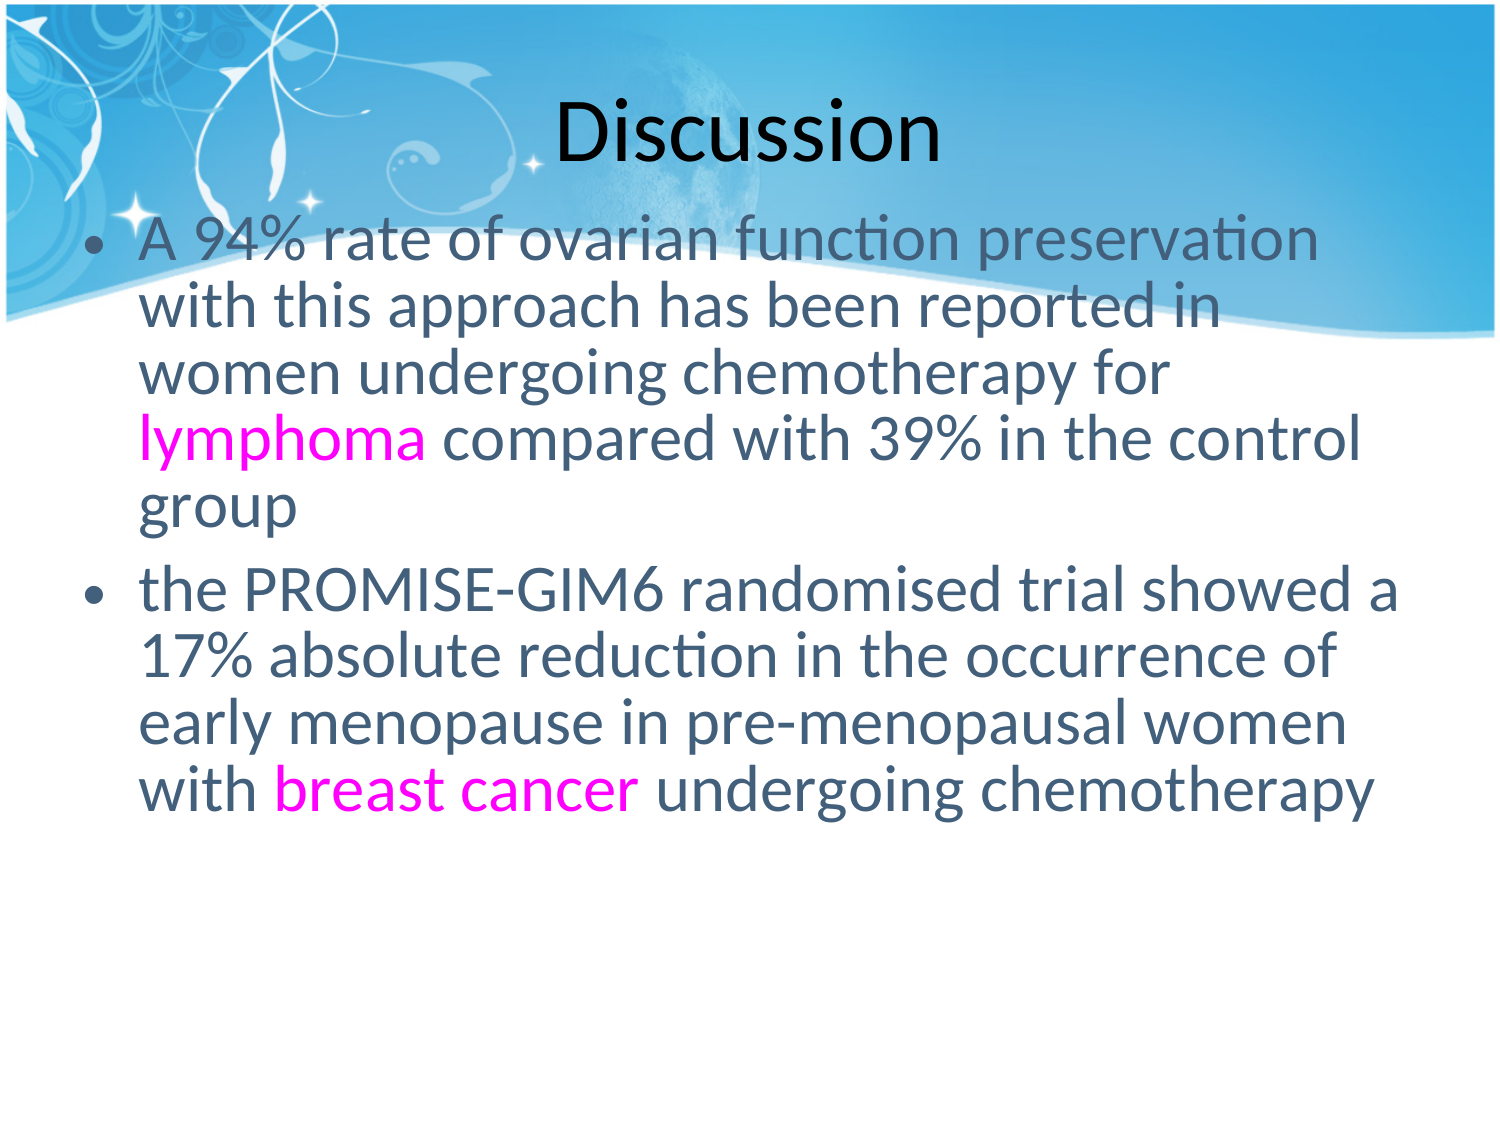

# Discussion
A 94% rate of ovarian function preservation with this approach has been reported in women undergoing chemotherapy for lymphoma compared with 39% in the control group
the PROMISE-GIM6 randomised trial showed a 17% absolute reduction in the occurrence of early menopause in pre-menopausal women with breast cancer undergoing chemotherapy